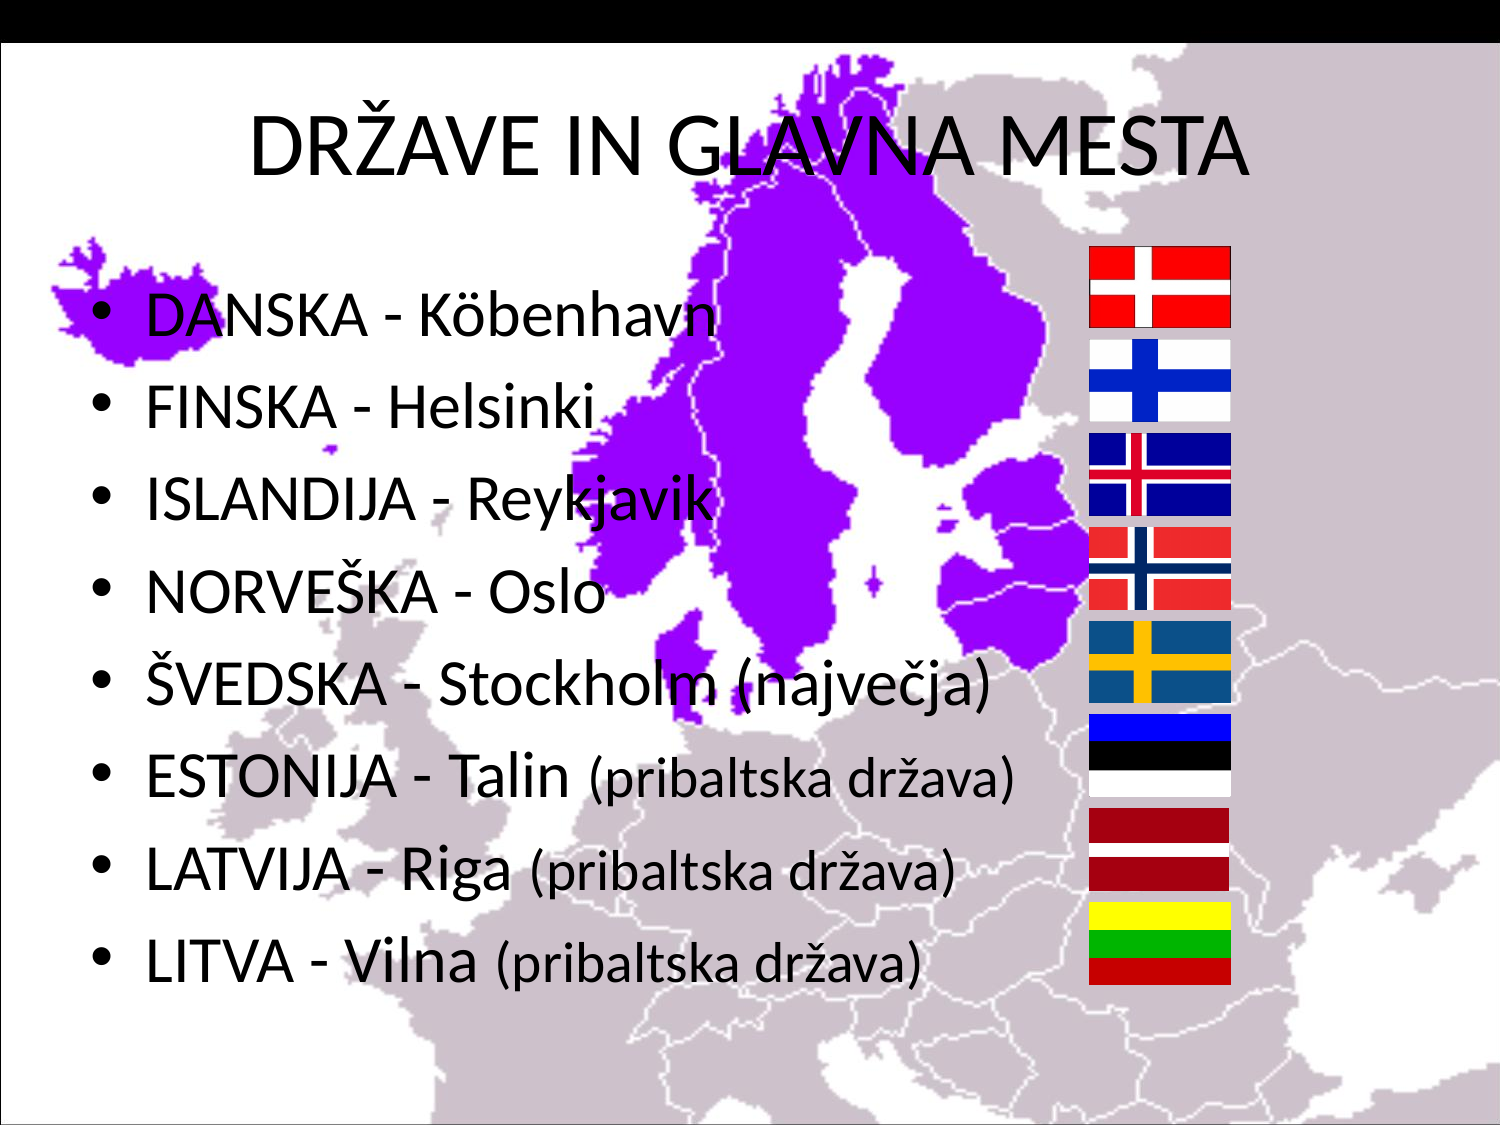

# DRŽAVE IN GLAVNA MESTA
DANSKA - Köbenhavn
FINSKA - Helsinki
ISLANDIJA - Reykjavik
NORVEŠKA - Oslo
ŠVEDSKA - Stockholm (največja)
ESTONIJA - Talin (pribaltska država)
LATVIJA - Riga (pribaltska država)
LITVA - Vilna (pribaltska država)